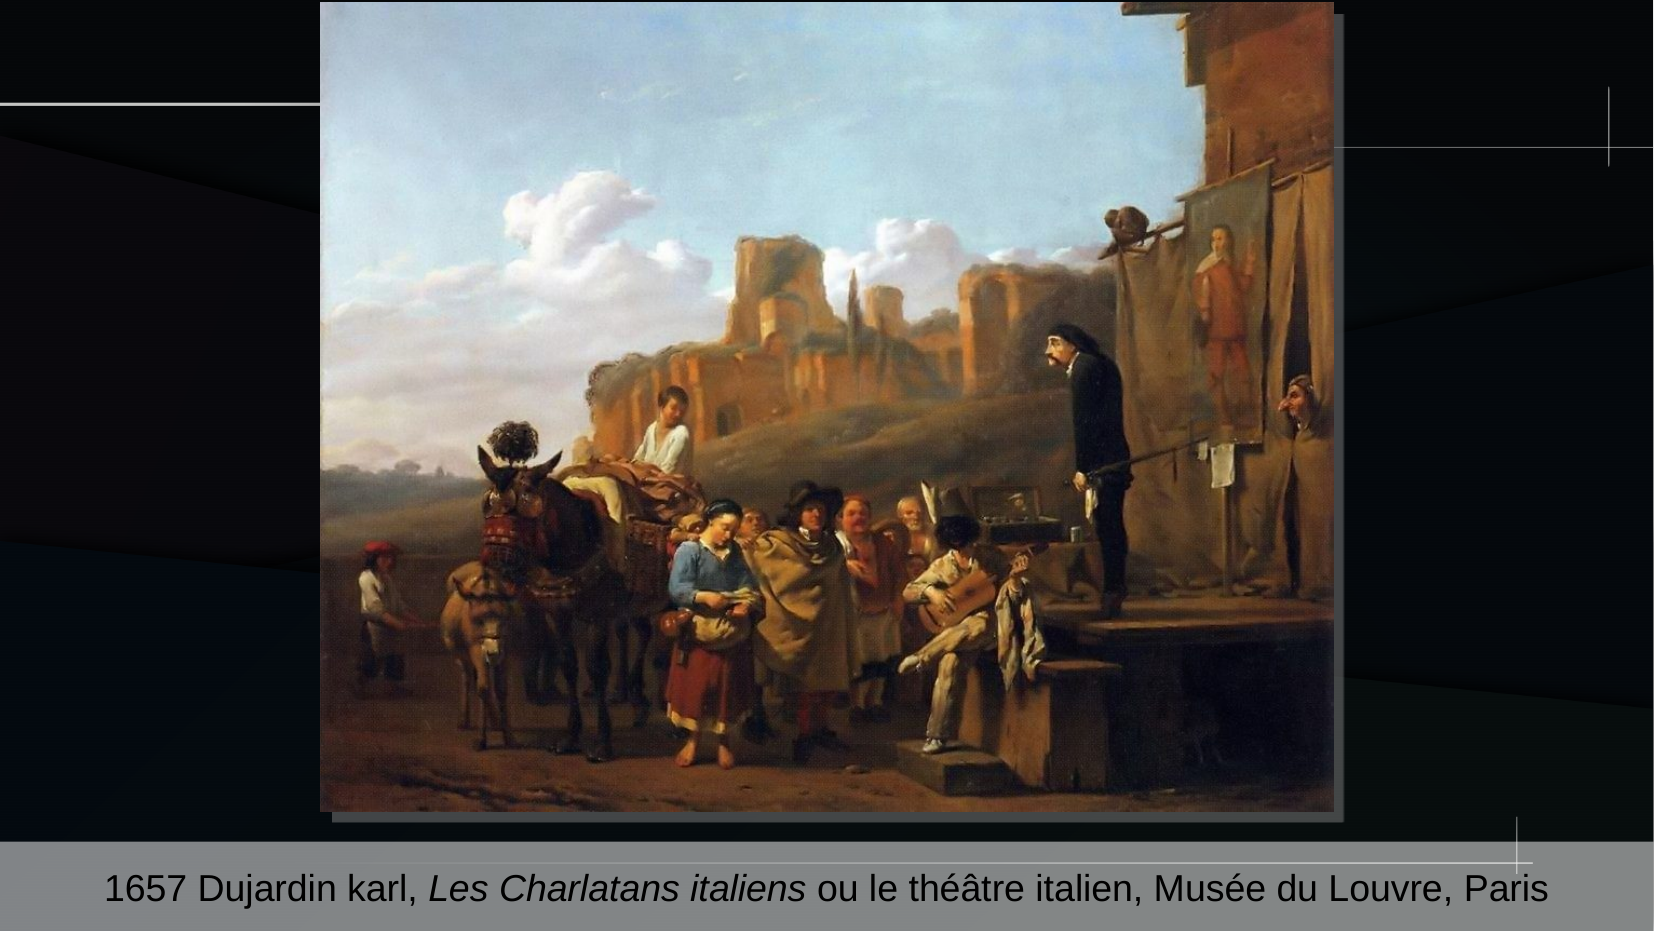

1657 Dujardin karl, Les Charlatans italiens ou le théâtre italien, Musée du Louvre, Paris